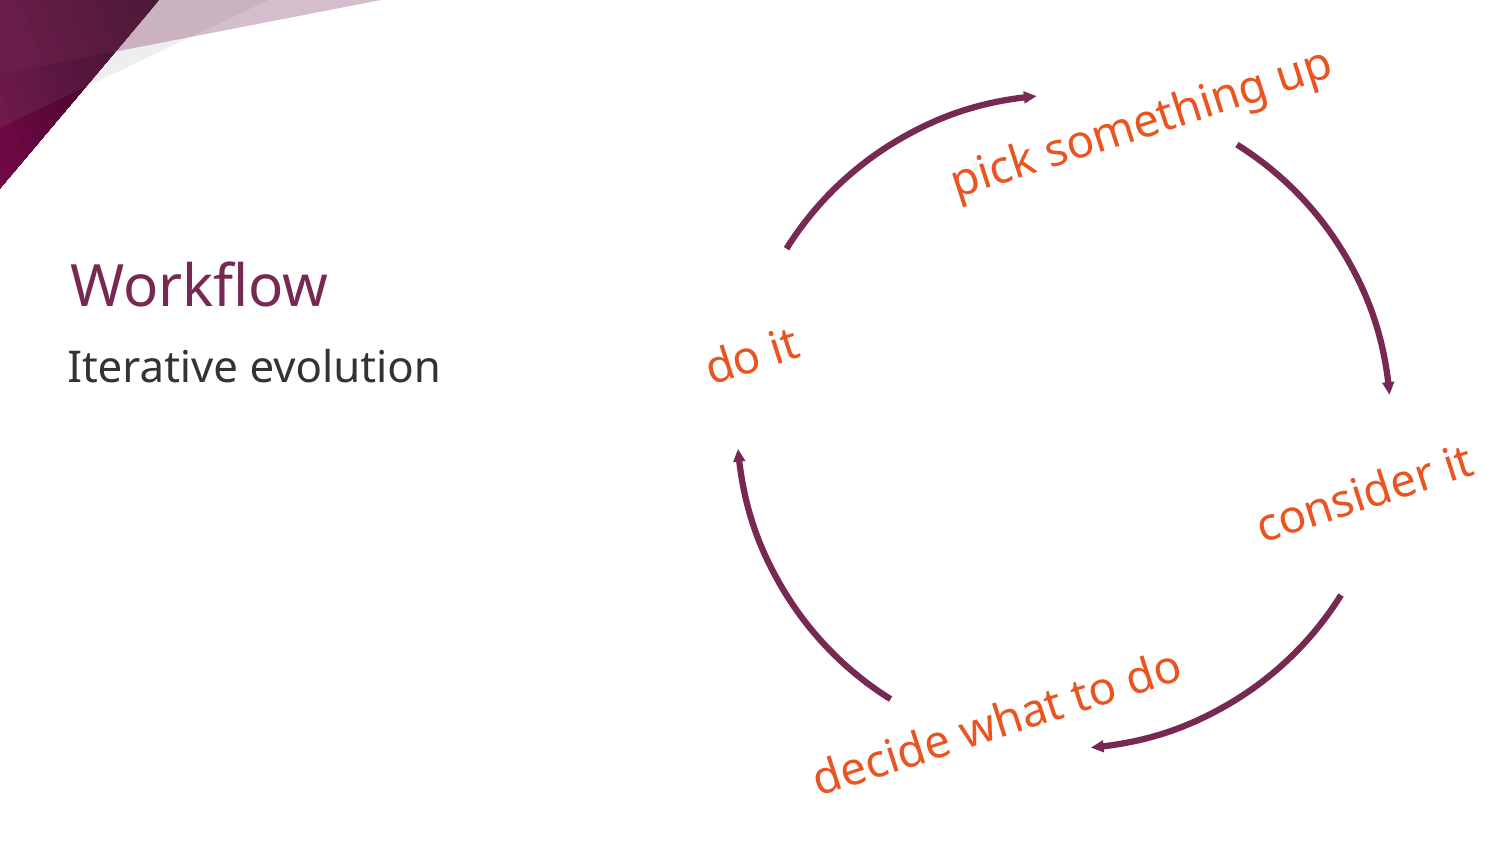

pick something up
# Workflow
do it
Iterative evolution
consider it
decide what to do